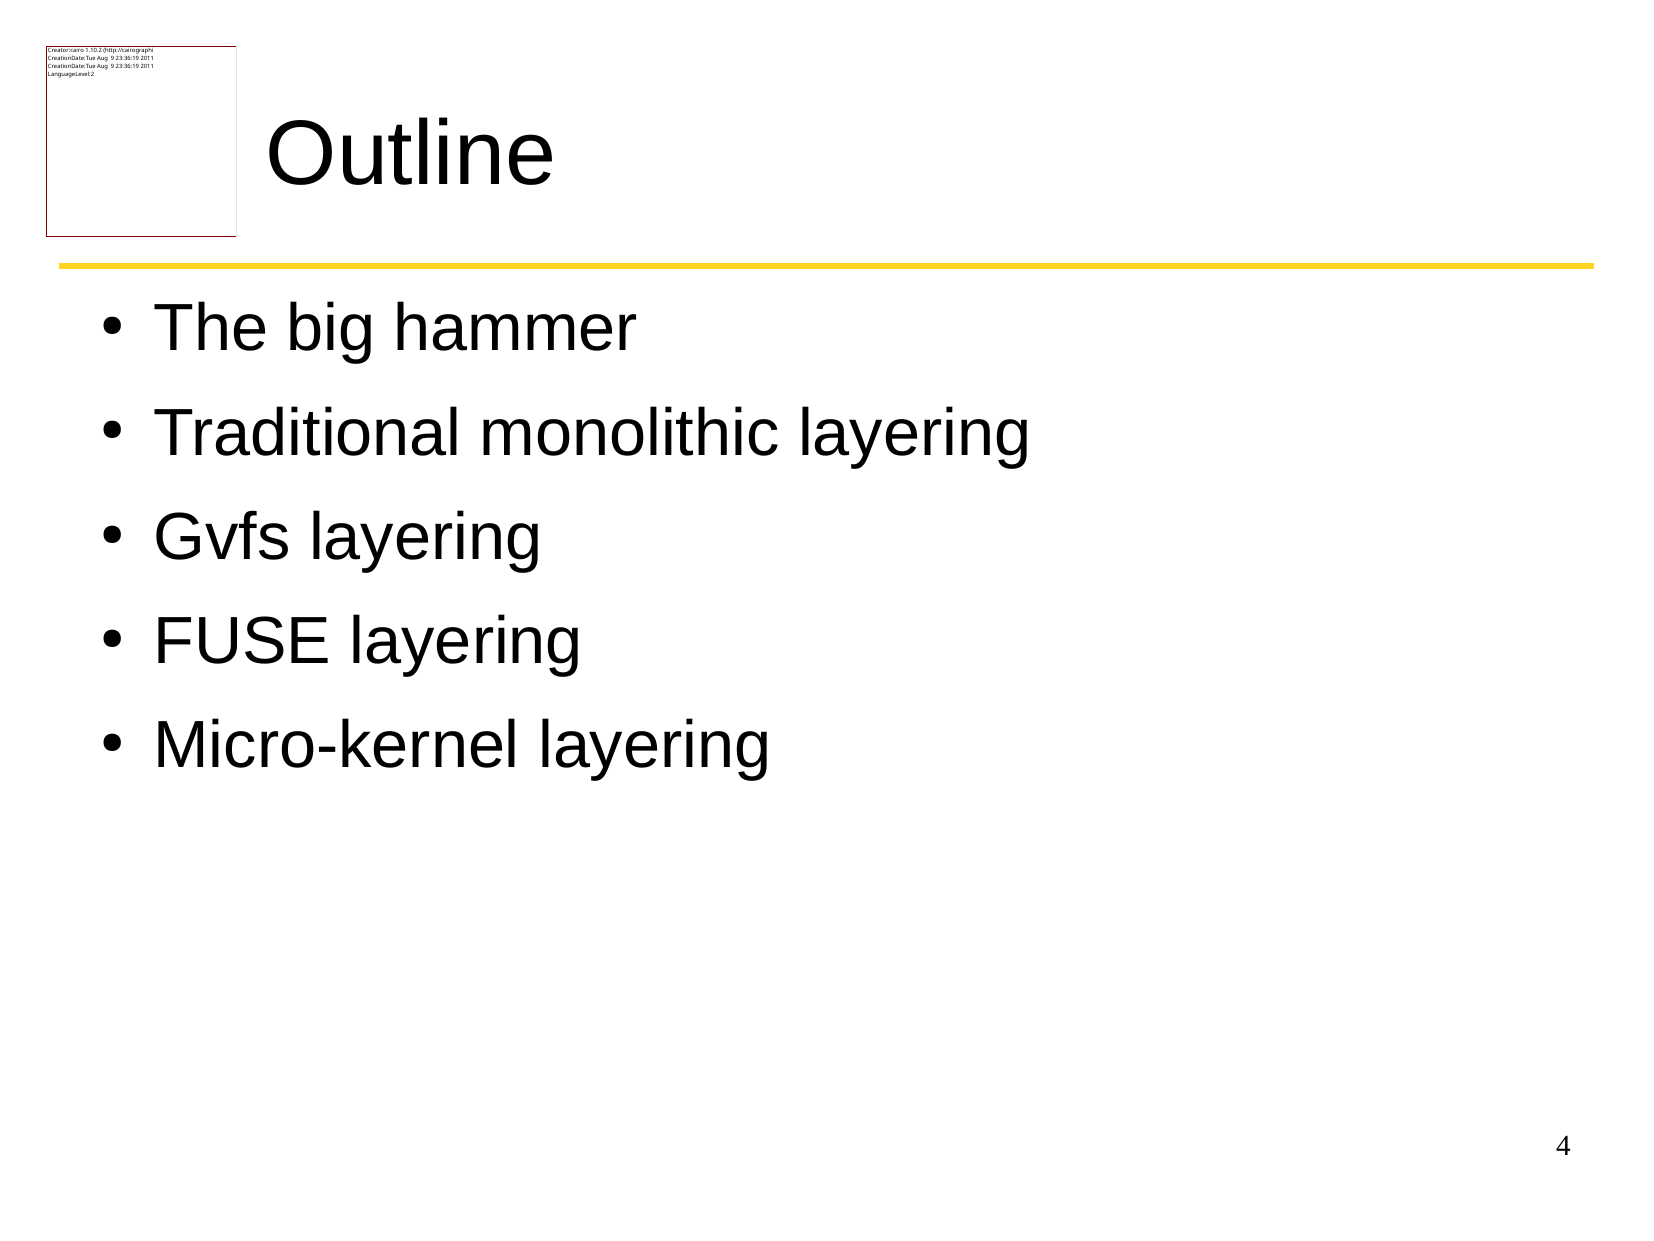

# Outline
The big hammer
Traditional monolithic layering
Gvfs layering
FUSE layering
Micro-kernel layering
4